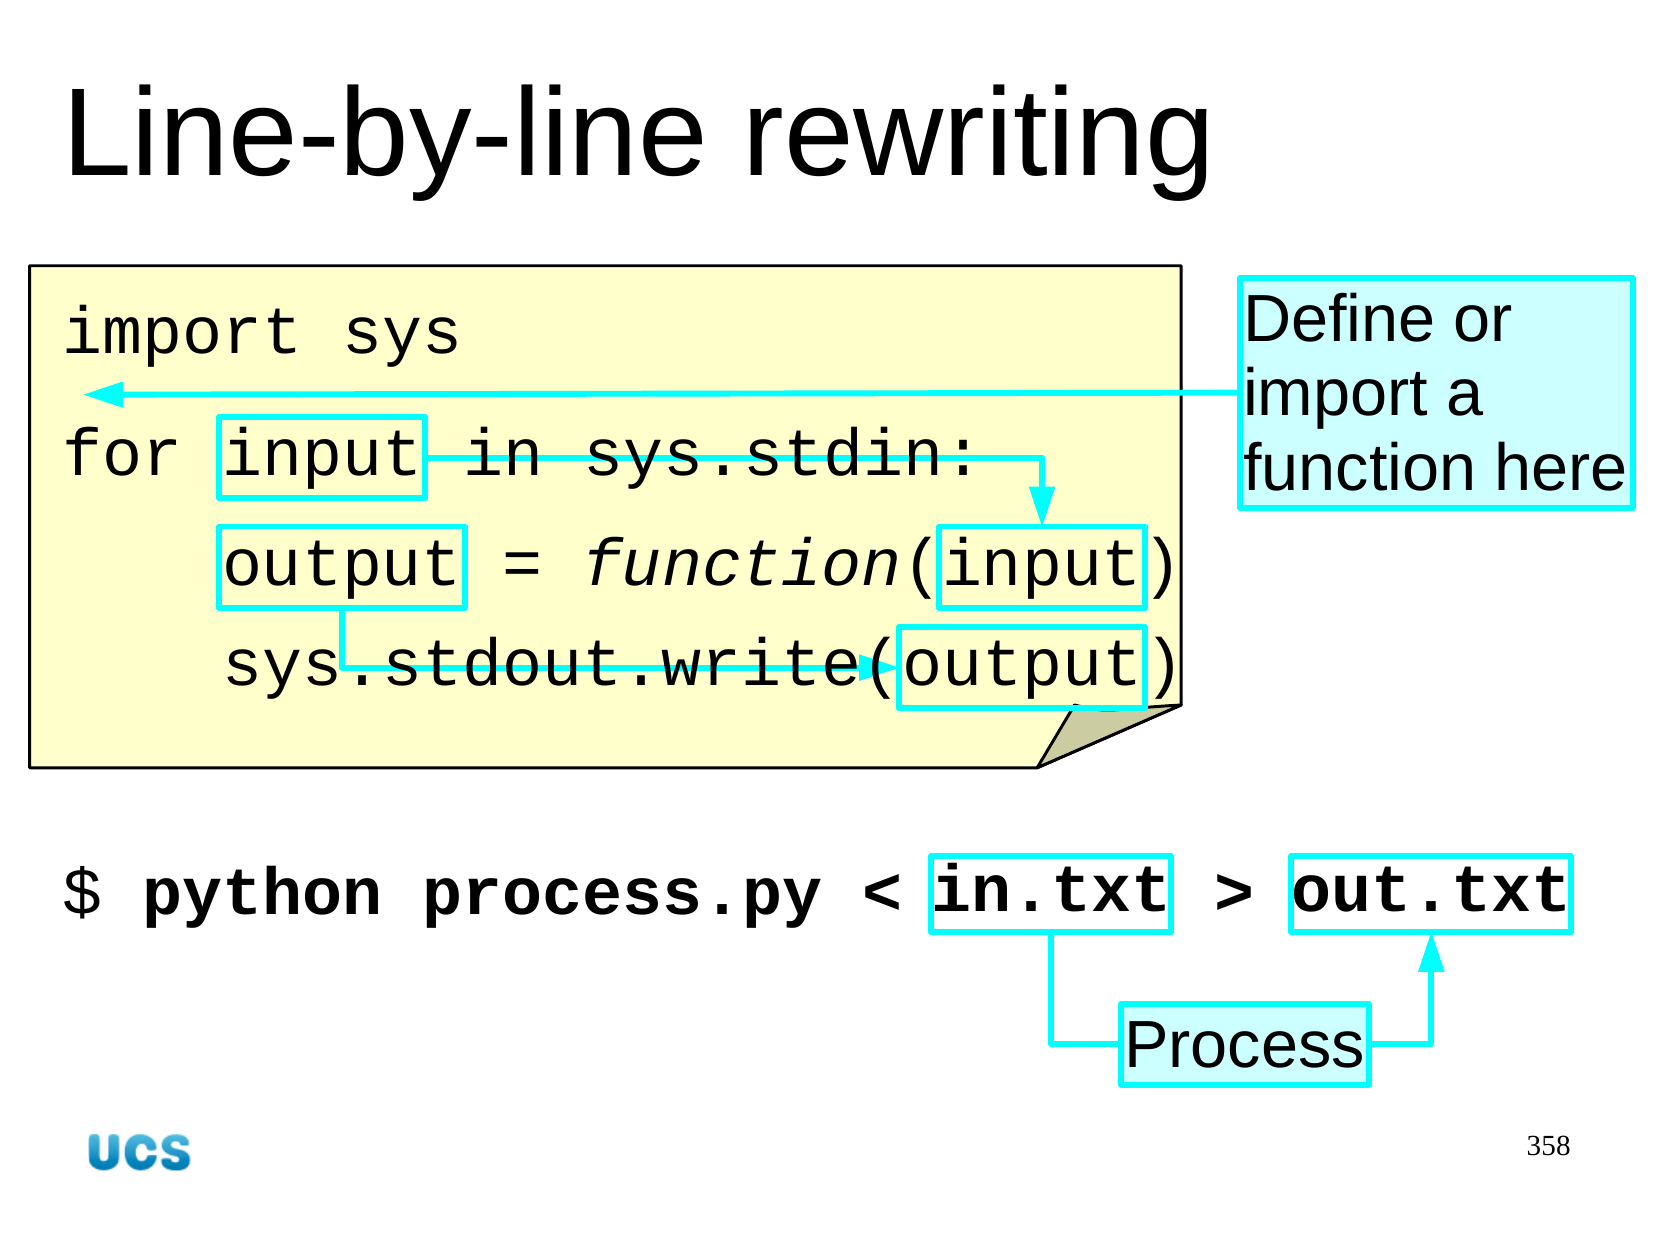

Line-by-line rewriting
Define or
import a
function here
import sys
for
input
in
sys.stdin
:
output
= function(
input
)
sys.stdout
.write(
output
)
$
python process.py <
in.txt
>
out.txt
Process
358